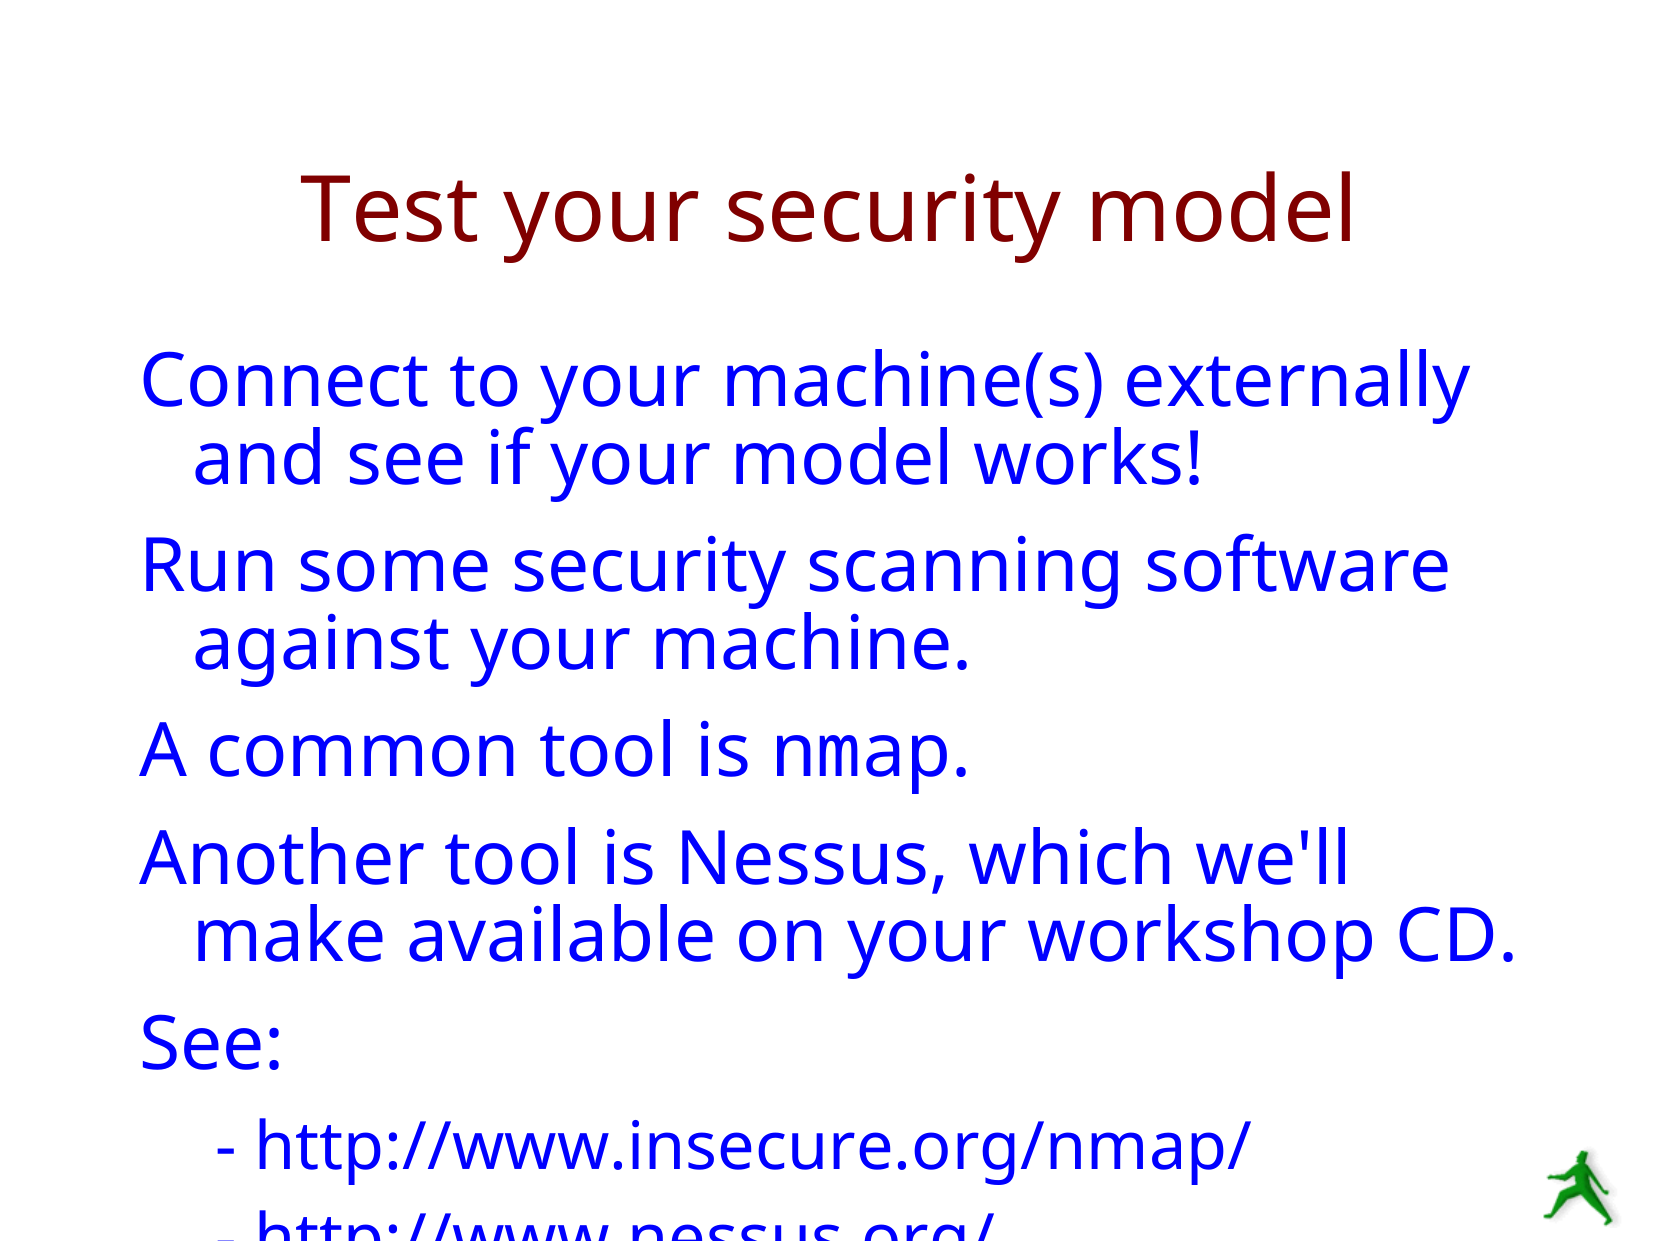

# Test your security model
Connect to your machine(s) externally and see if your model works!
Run some security scanning software against your machine.
A common tool is nmap.
Another tool is Nessus, which we'll make available on your workshop CD.
See:
- http://www.insecure.org/nmap/
- http://www.nessus.org/